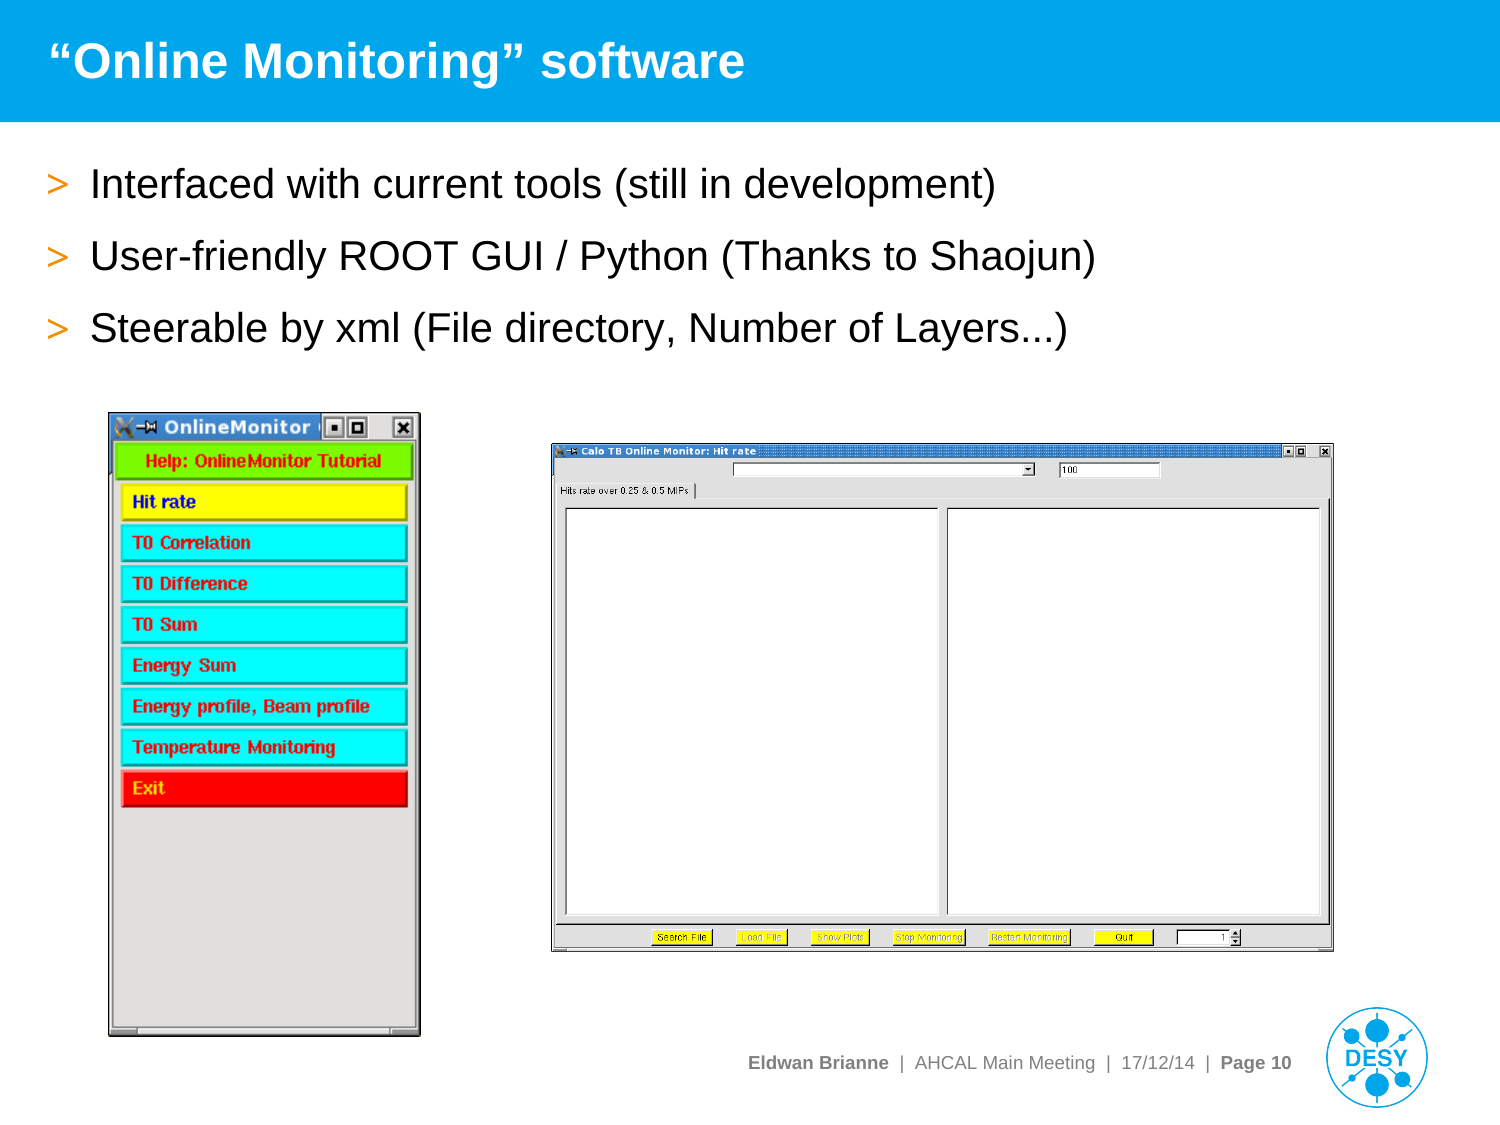

# “Online Monitoring” software
Interfaced with current tools (still in development)
User-friendly ROOT GUI / Python (Thanks to Shaojun)
Steerable by xml (File directory, Number of Layers...)